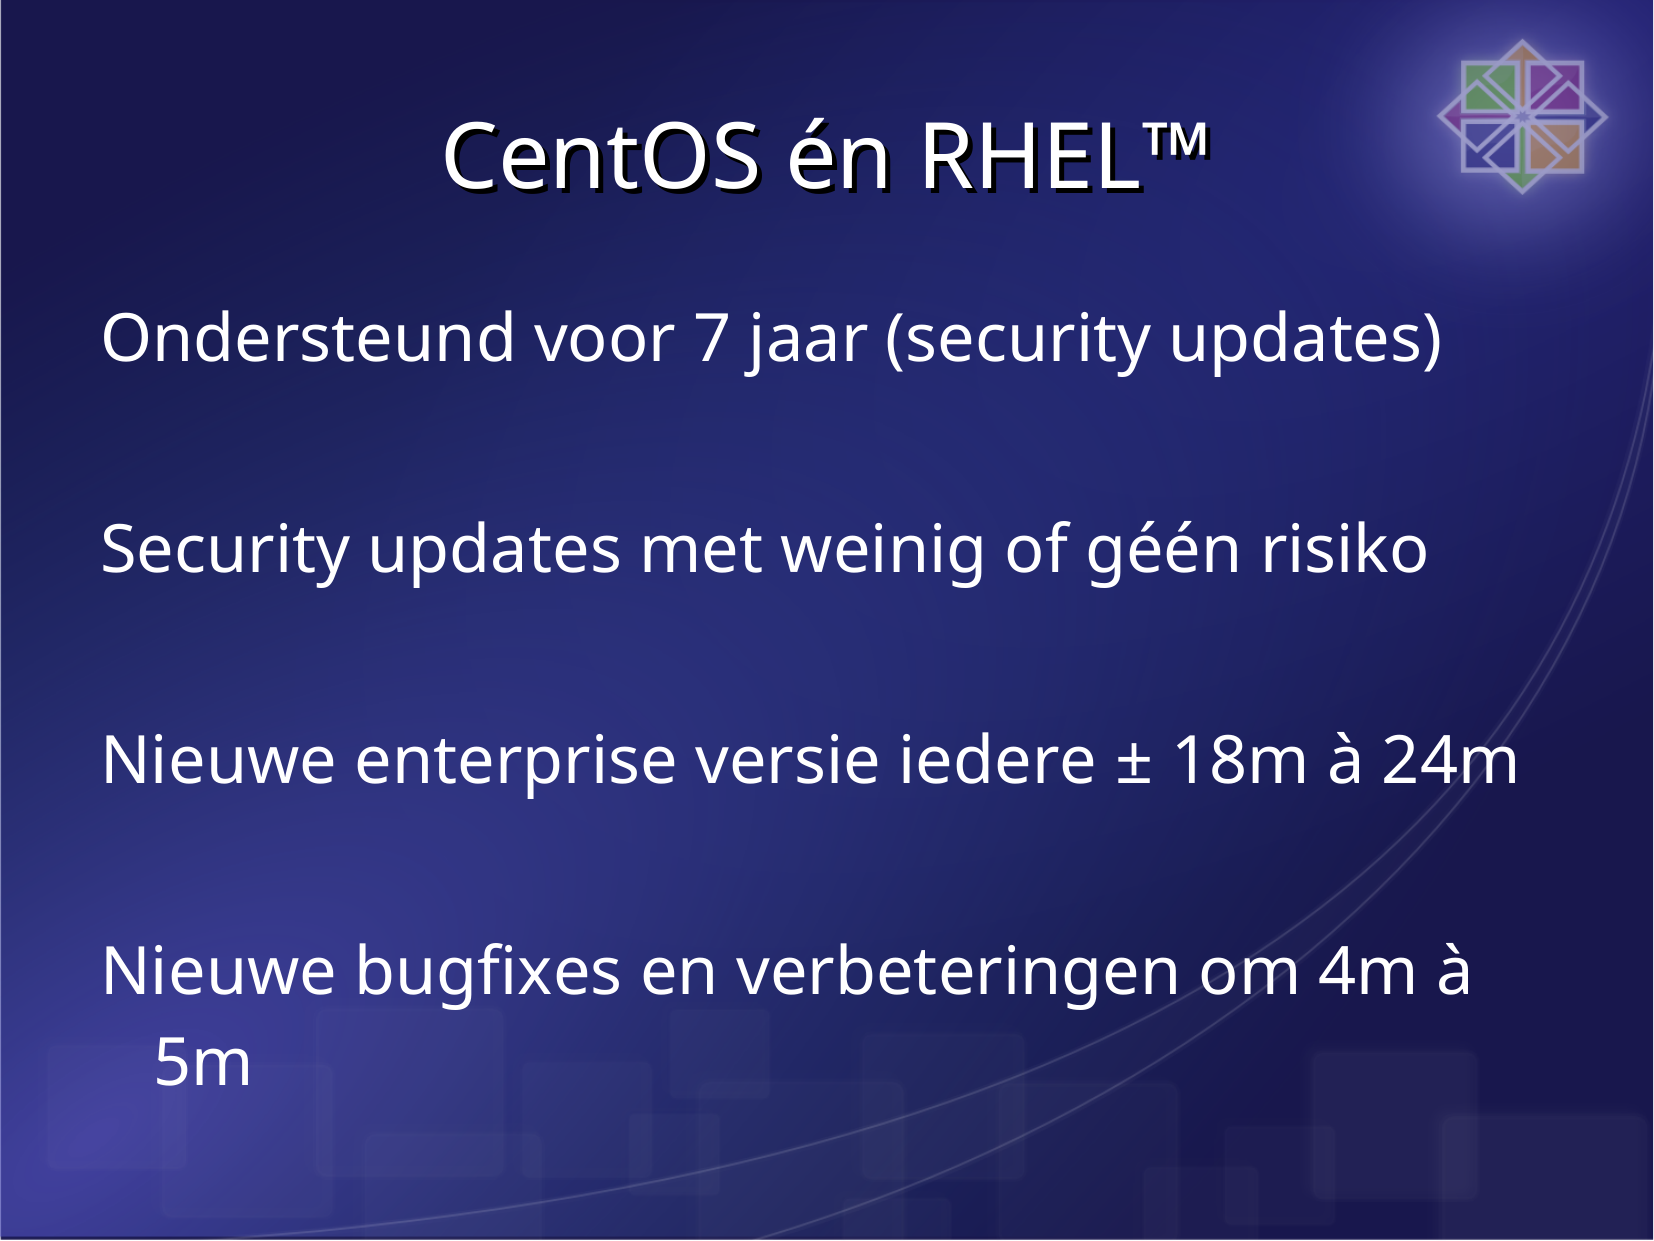

# CentOS én RHEL™
Ondersteund voor 7 jaar (security updates)
Security updates met weinig of géén risiko
Nieuwe enterprise versie iedere ± 18m à 24m
Nieuwe bugfixes en verbeteringen om 4m à 5m